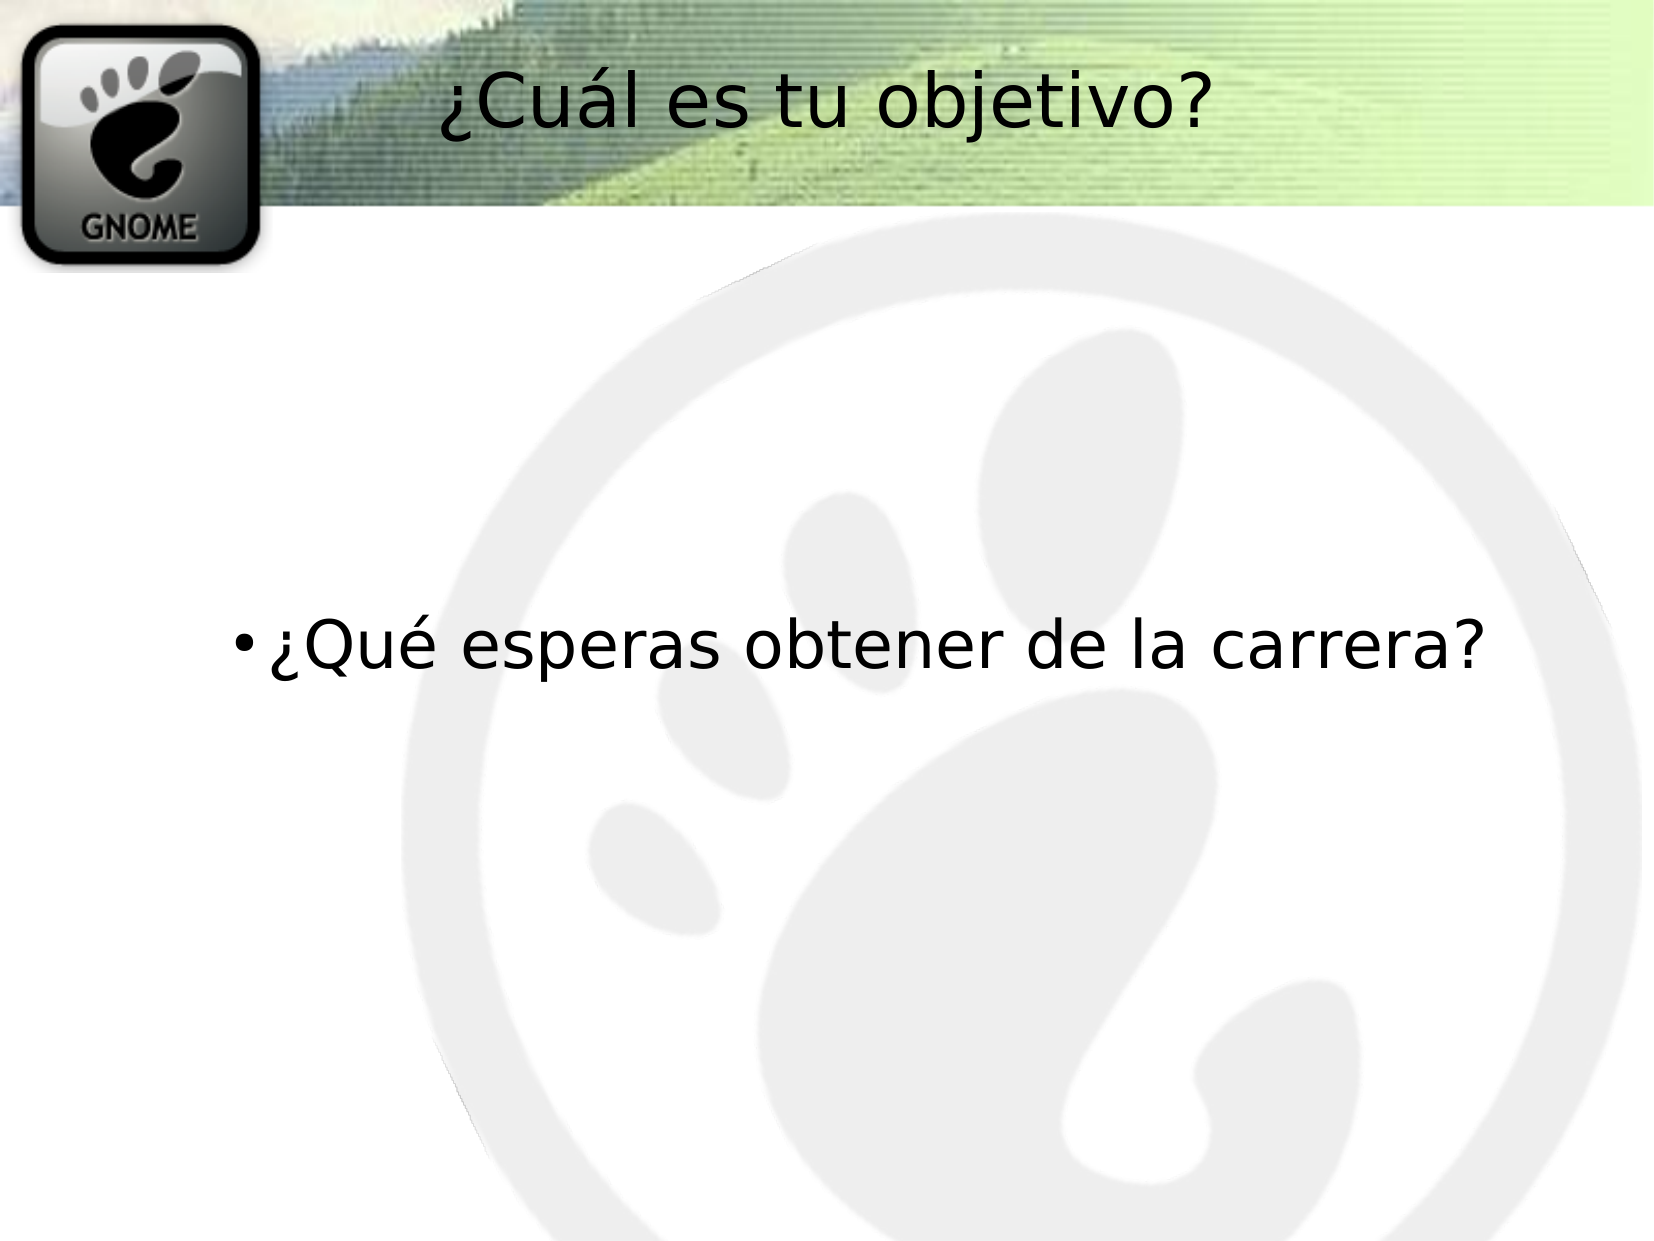

# ¿Cuál es tu objetivo?
¿Qué esperas obtener de la carrera?